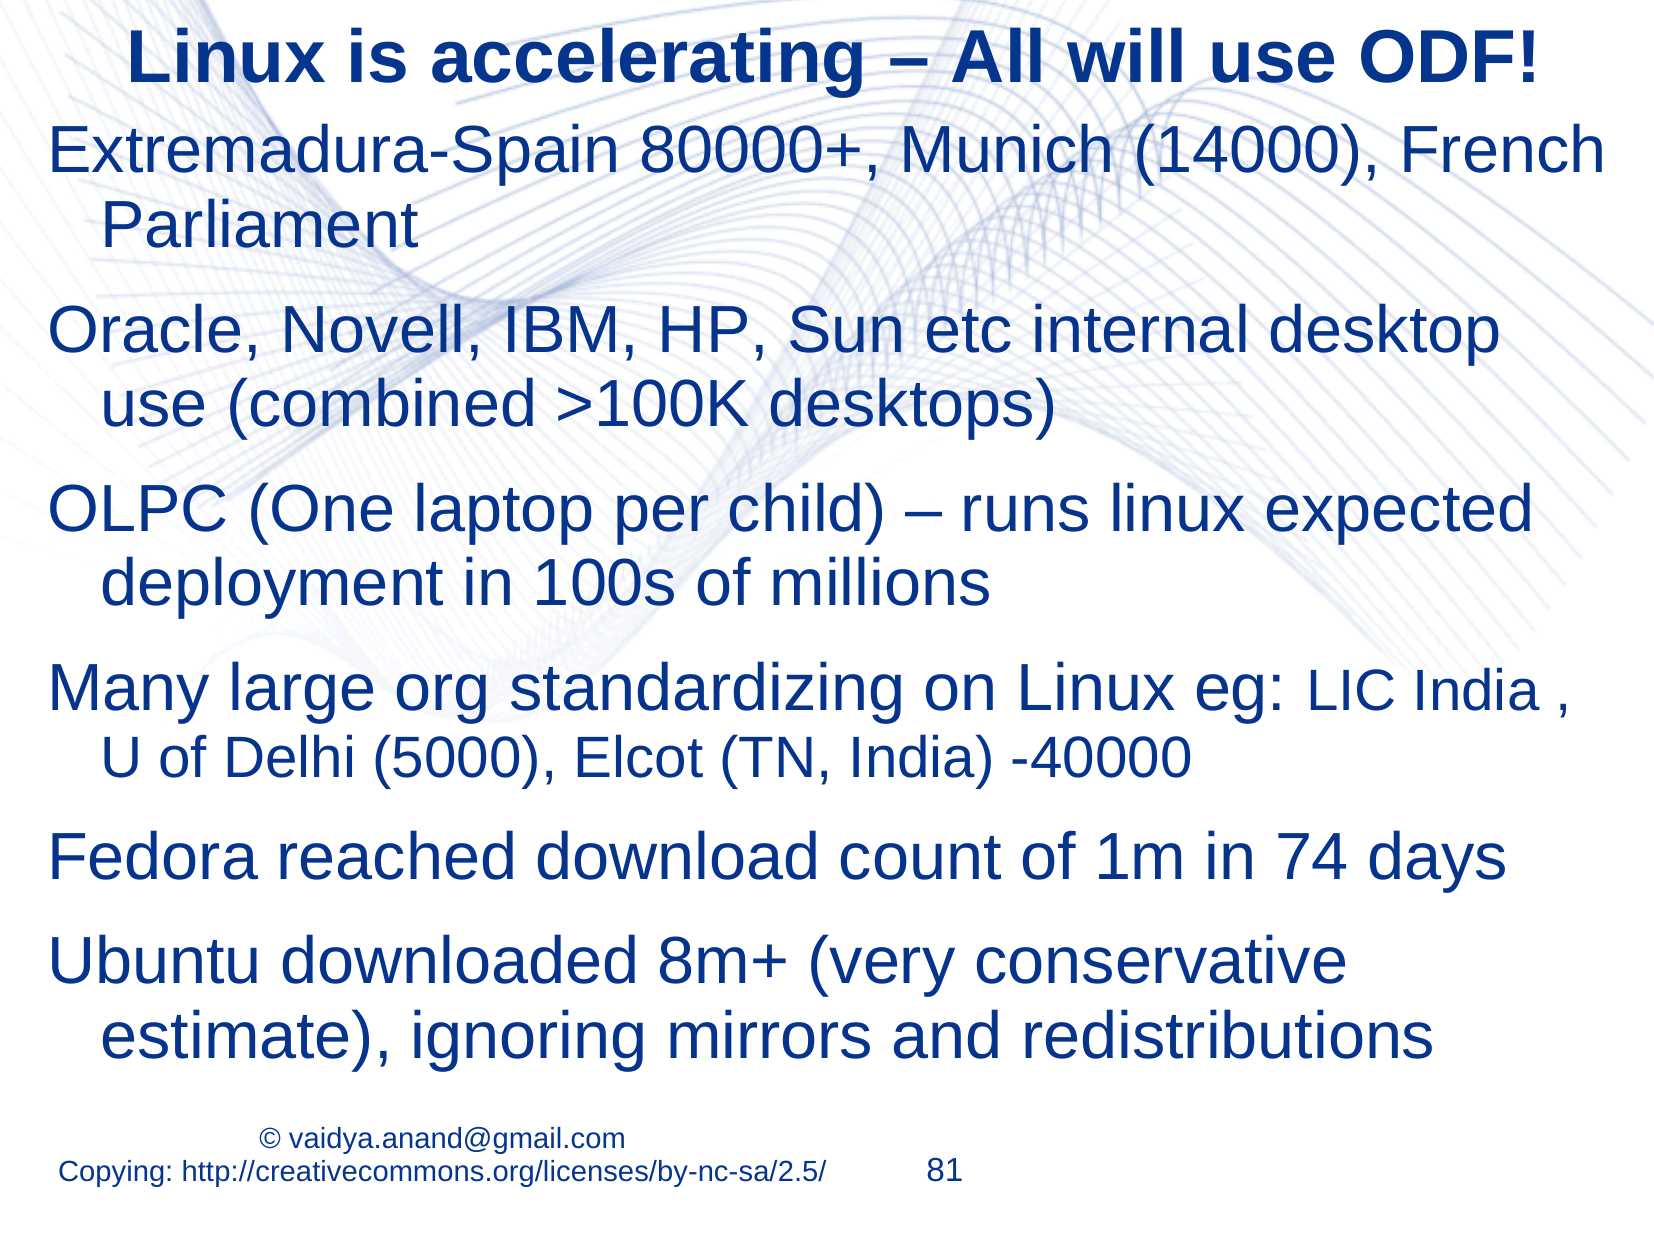

# Linux is accelerating – All will use ODF!
Extremadura-Spain 80000+, Munich (14000), French Parliament
Oracle, Novell, IBM, HP, Sun etc internal desktop use (combined >100K desktops)
OLPC (One laptop per child) – runs linux expected deployment in 100s of millions
Many large org standardizing on Linux eg: LIC India , U of Delhi (5000), Elcot (TN, India) -40000
Fedora reached download count of 1m in 74 days
Ubuntu downloaded 8m+ (very conservative estimate), ignoring mirrors and redistributions
http://www.broffice.org
81